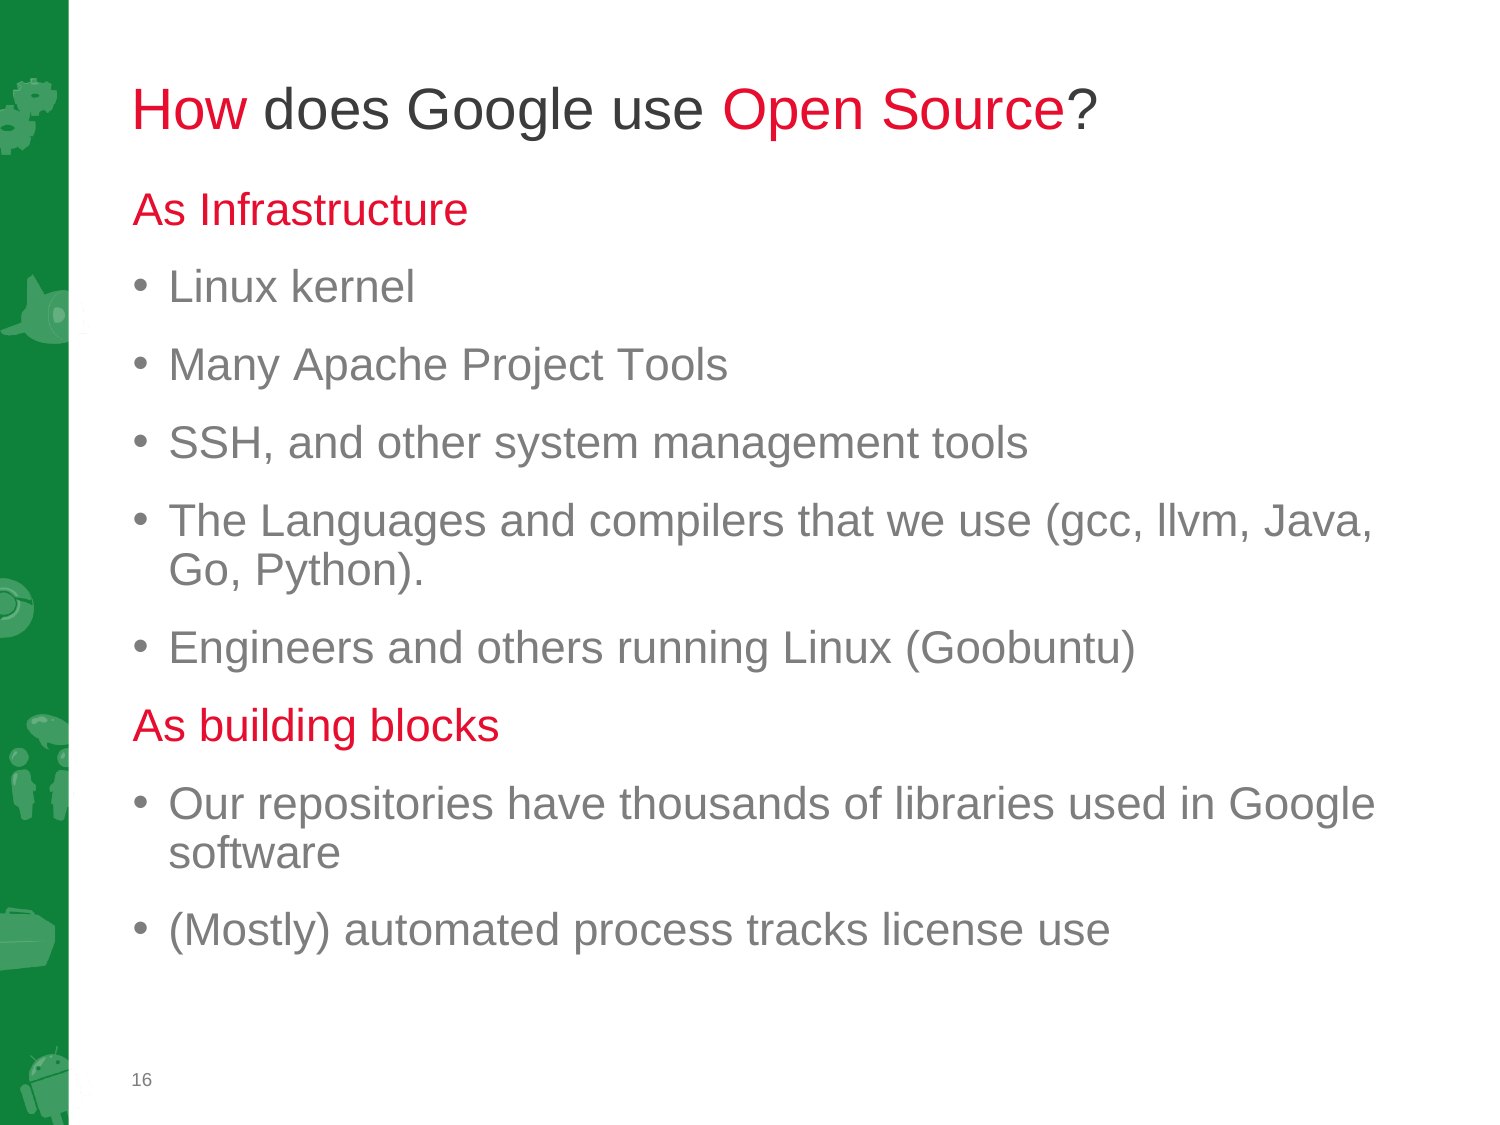

How does Google use Open Source?
As Infrastructure
Linux kernel
Many Apache Project Tools
SSH, and other system management tools
The Languages and compilers that we use (gcc, llvm, Java, Go, Python).
Engineers and others running Linux (Goobuntu)
As building blocks
Our repositories have thousands of libraries used in Google software
(Mostly) automated process tracks license use